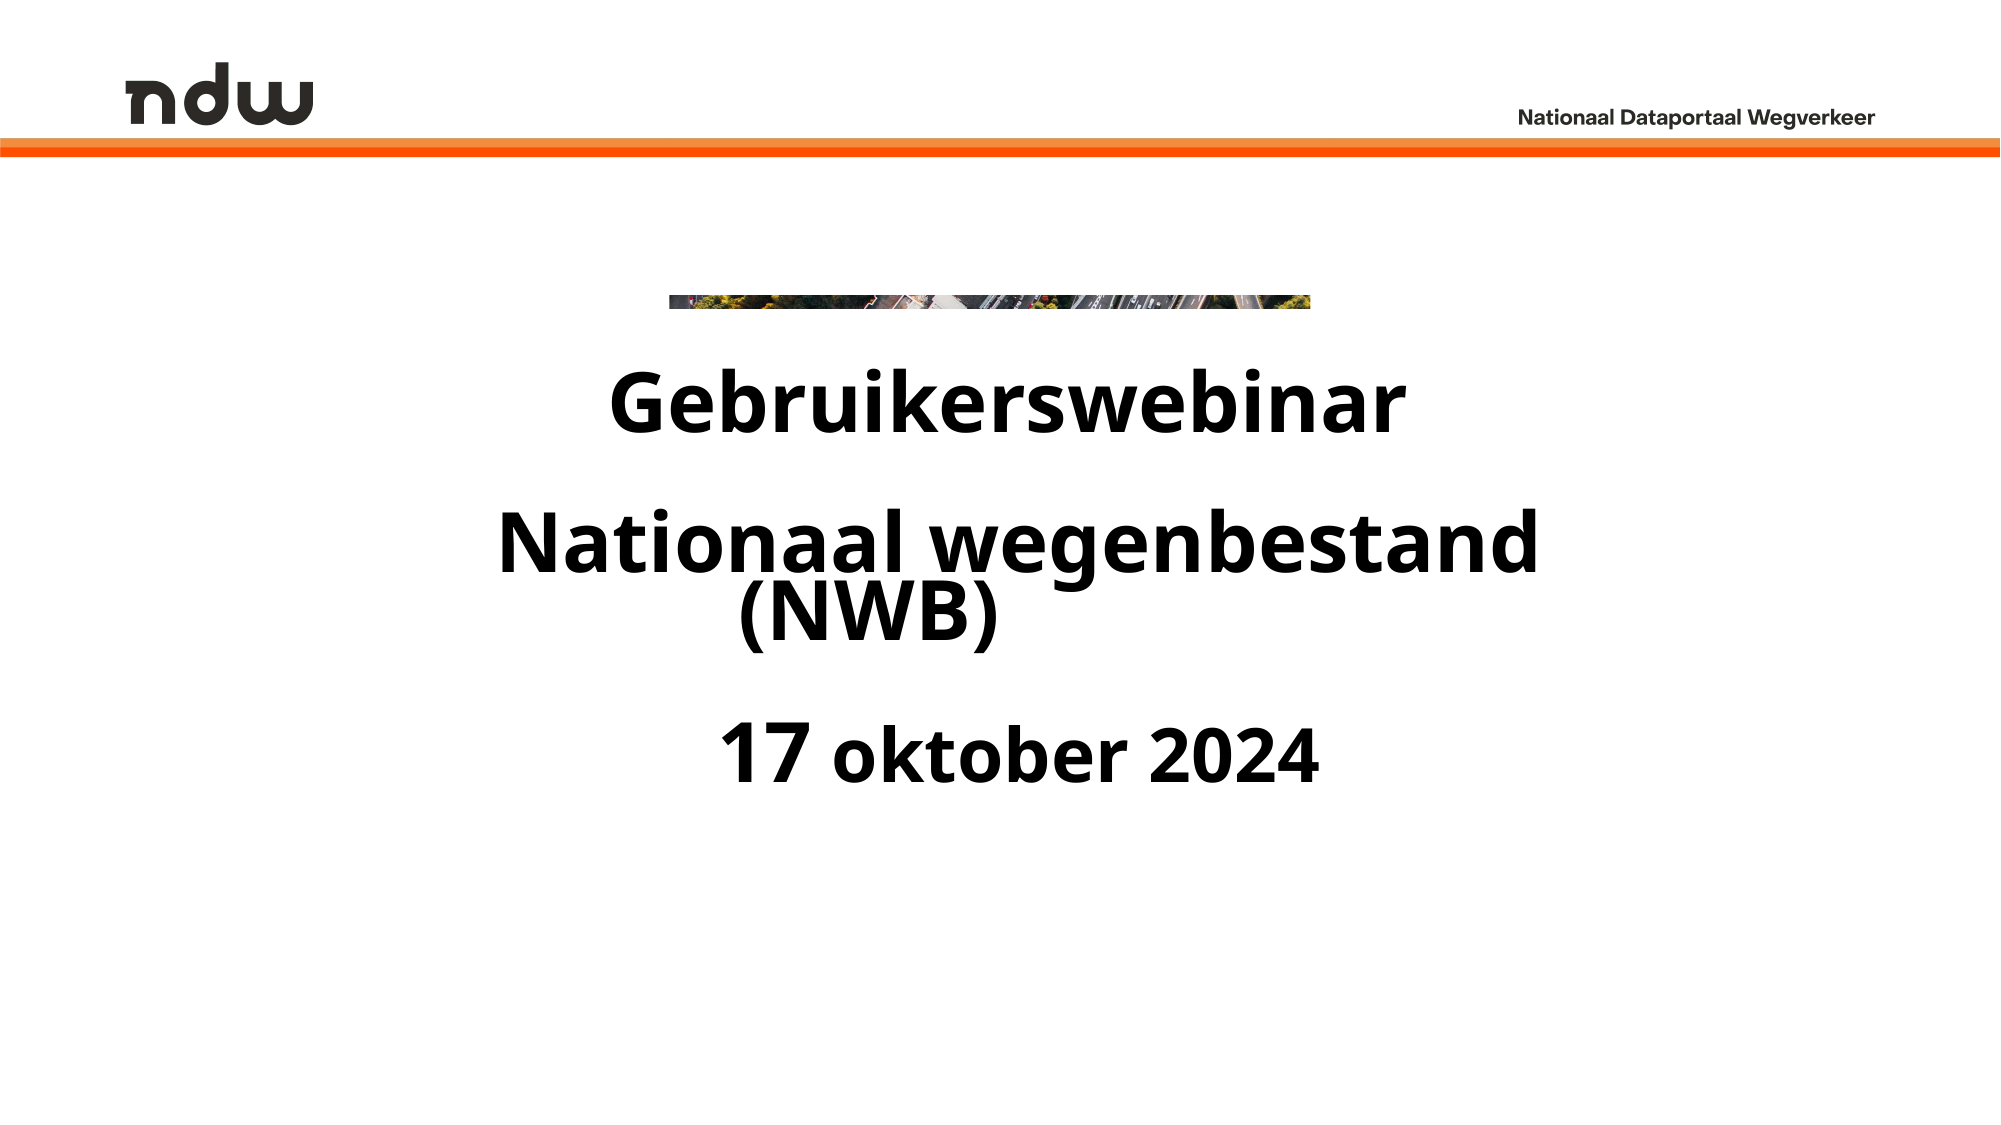

# Gebruikerswebinar
Nationaal wegenbestand (NWB)
17 oktober 2024